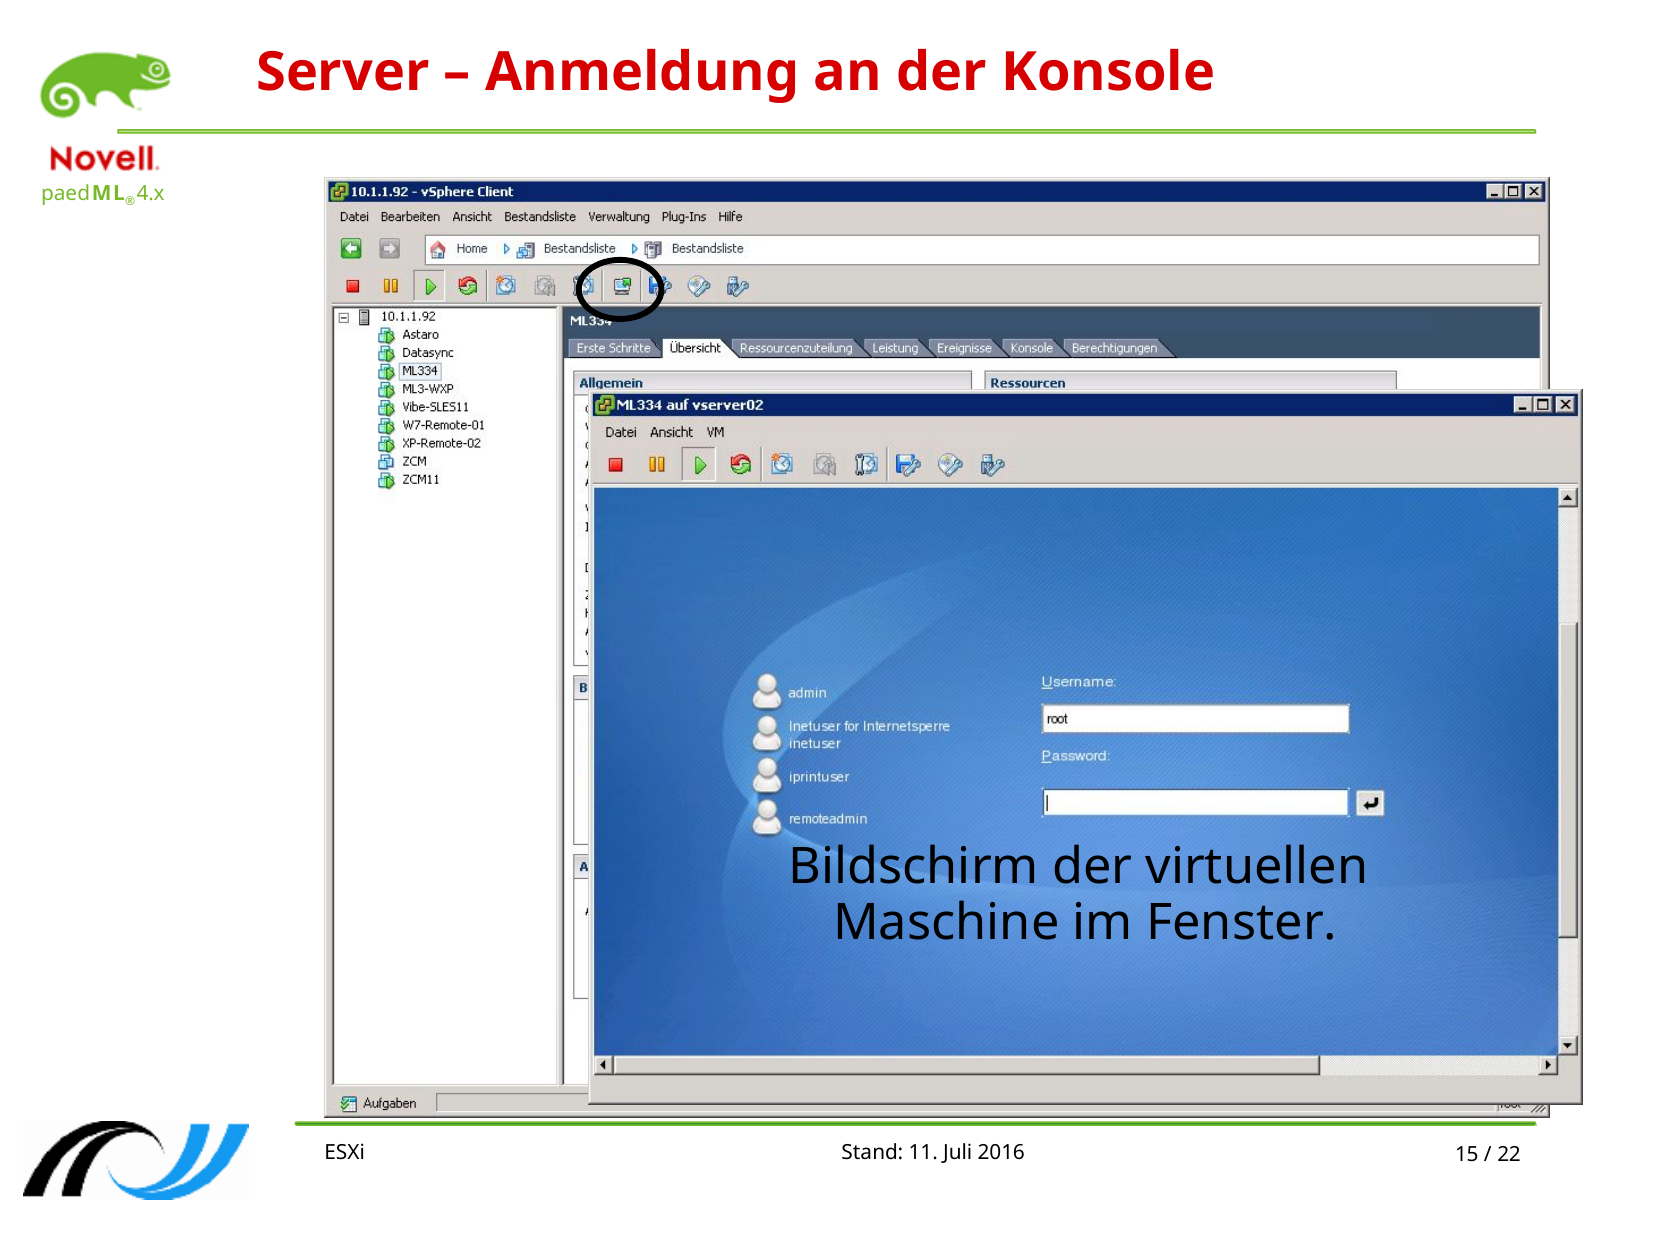

# Server – Anmeldung an der Konsole
Bildschirm der virtuellen
Maschine im Fenster.
ESXi
11. Juli 2016
15